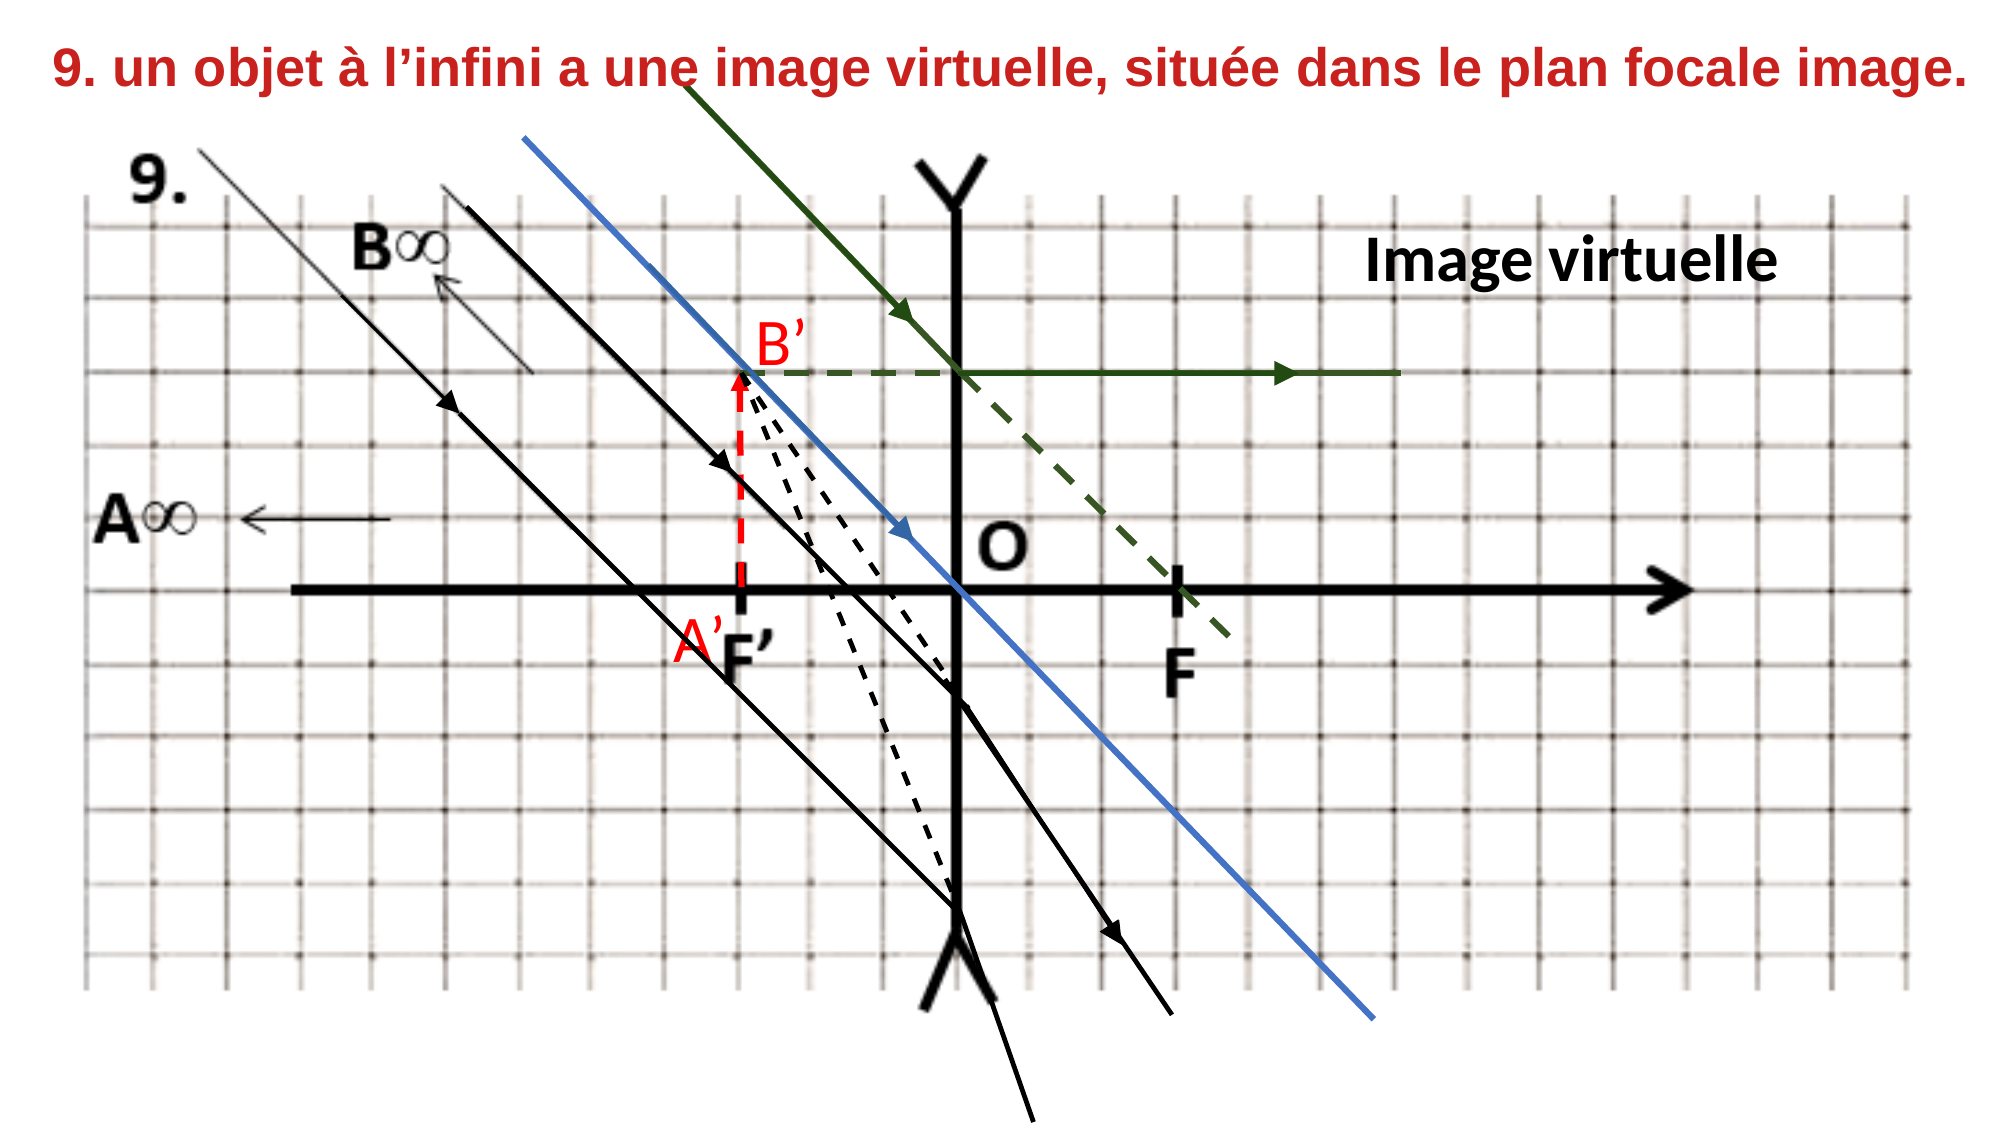

9. un objet à l’infini a une image virtuelle, située dans le plan focale image.
Image virtuelle
B’
A’